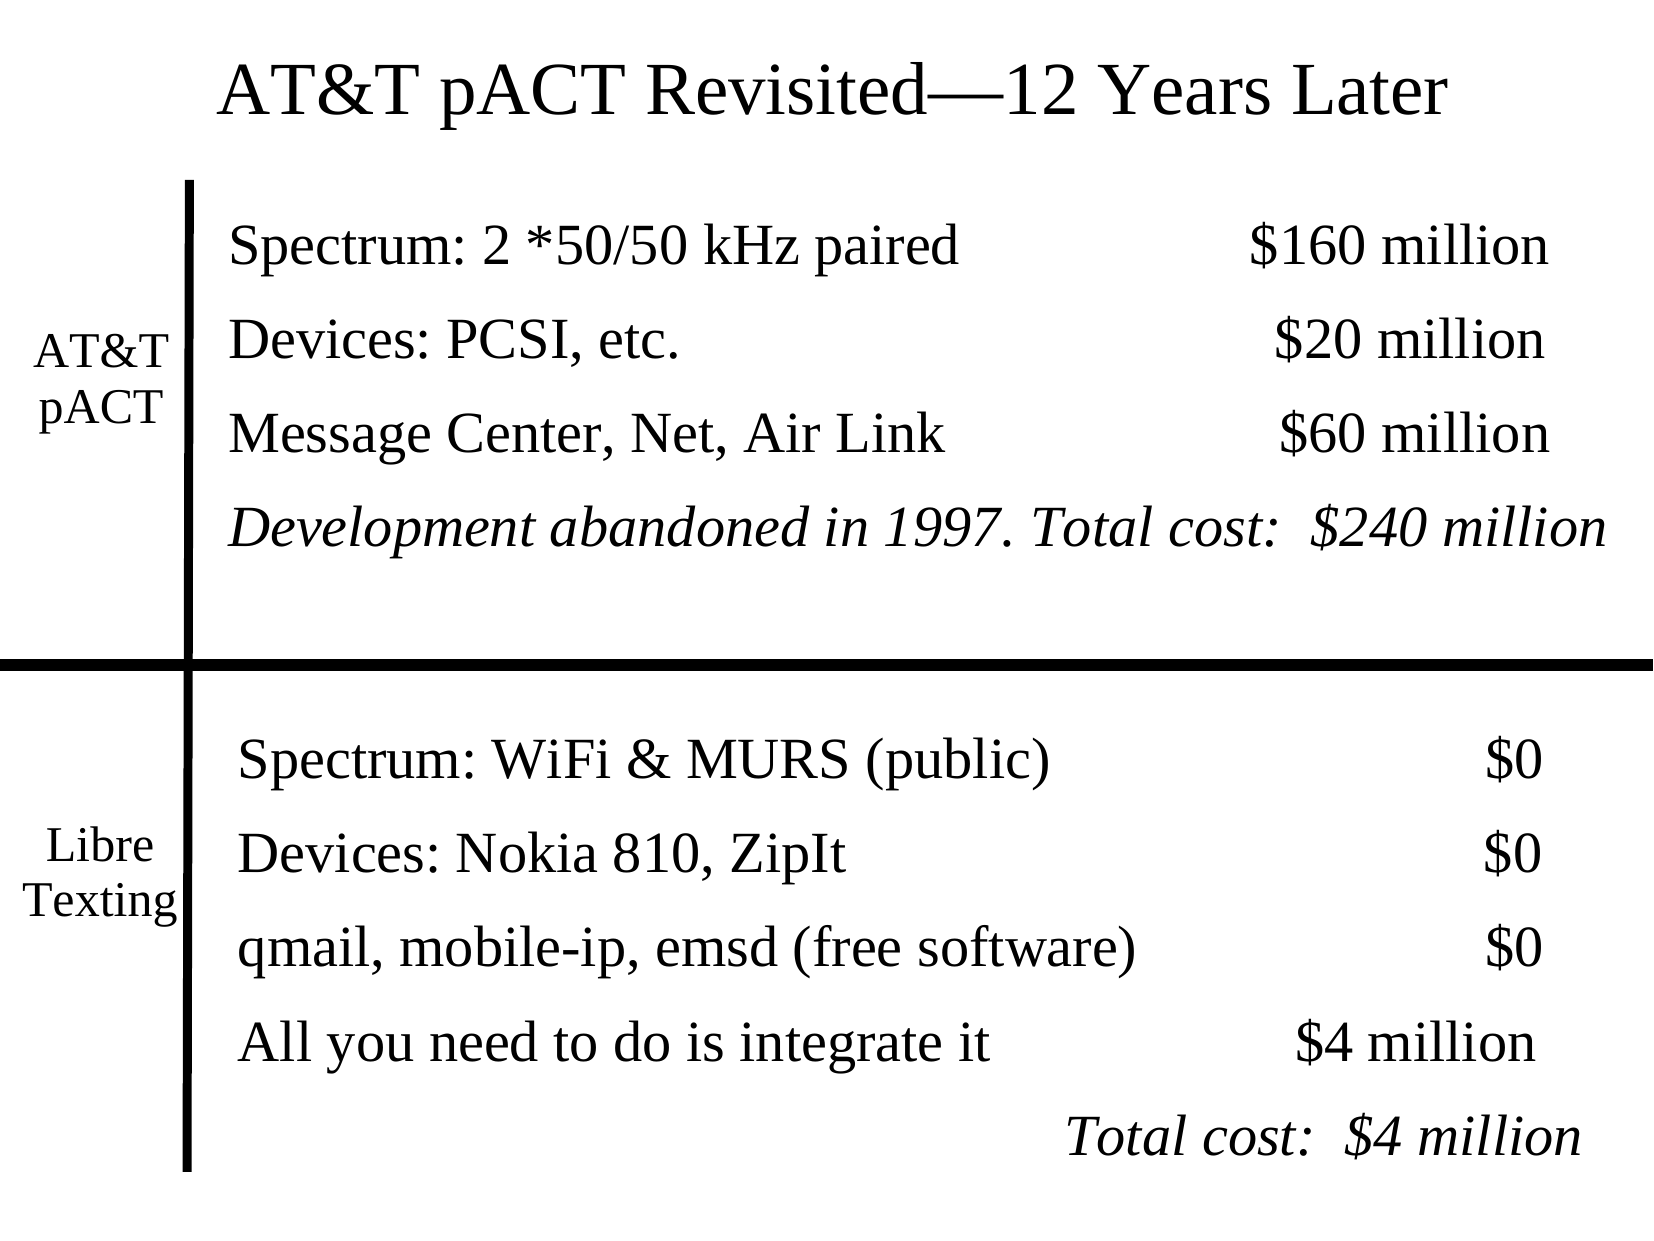

# AT&T pACT Revisited—12 Years Later
Spectrum: 2 *50/50 kHz paired $160 million
Devices: PCSI, etc. $20 million
Message Center, Net, Air Link $60 million
Development abandoned in 1997. Total cost: $240 million
AT&T
pACT
Spectrum: WiFi & MURS (public) $0
Devices: Nokia 810, ZipIt $0
qmail, mobile-ip, emsd (free software) $0
All you need to do is integrate it $4 million
 Total cost: $4 million
Libre
Texting